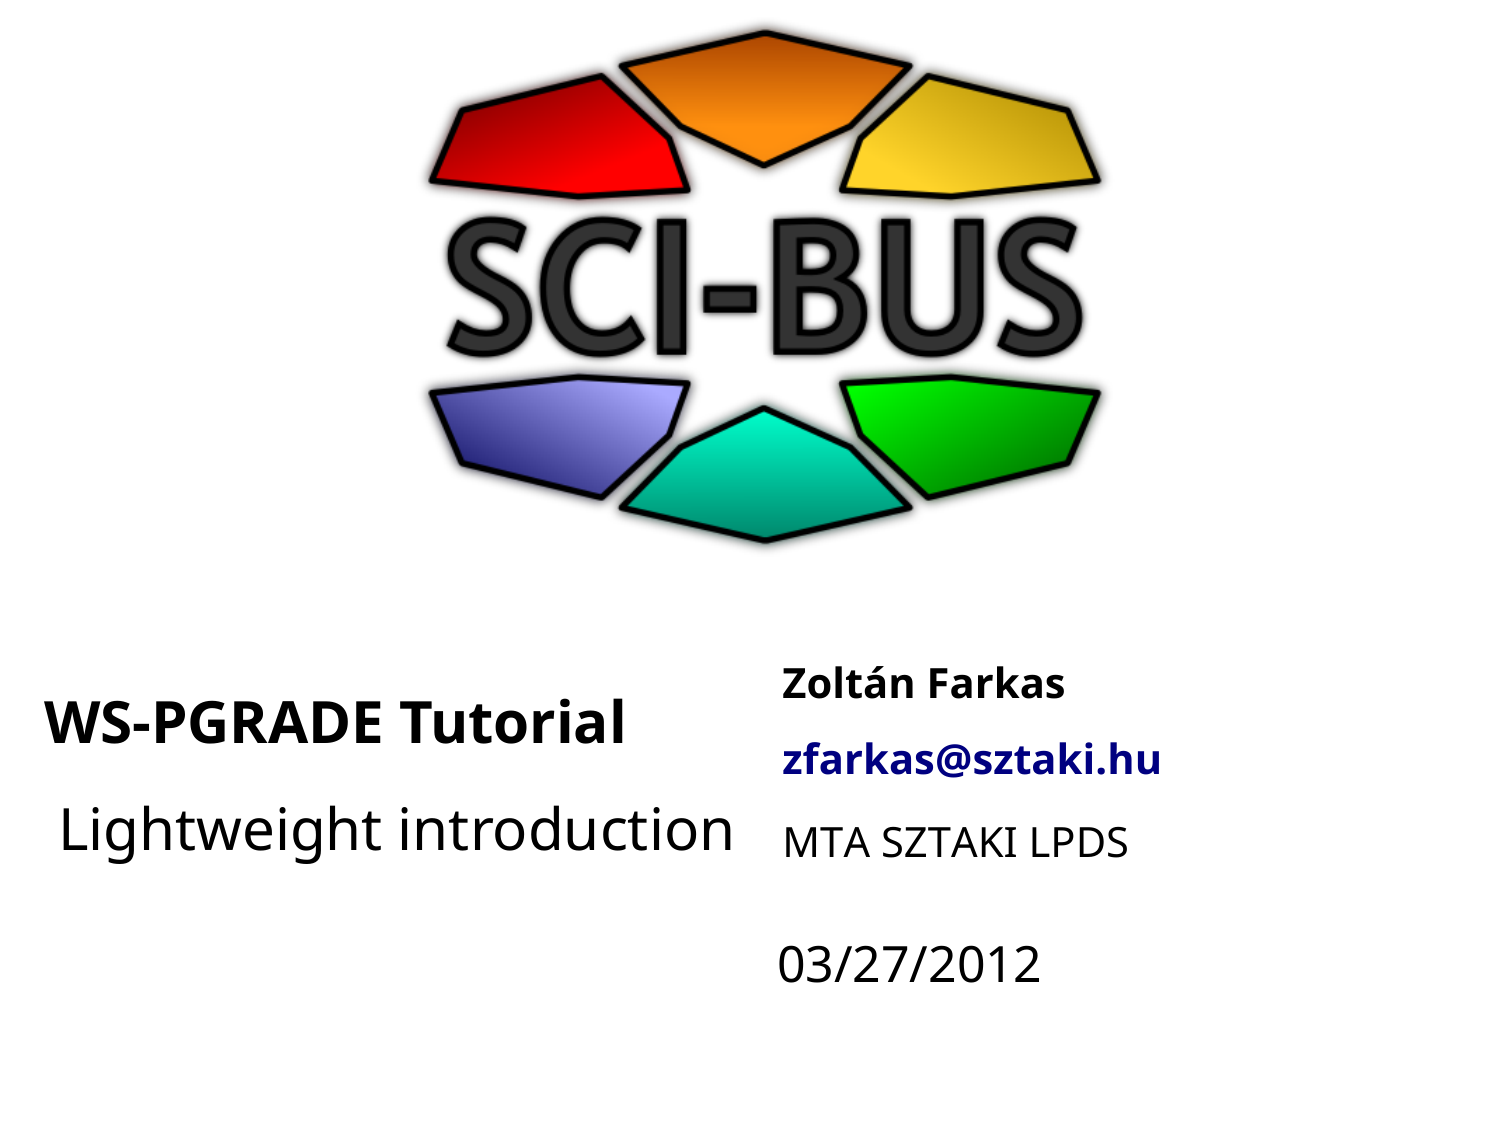

# WS-PGRADE Tutorial
Zoltán Farkas
zfarkas@sztaki.hu
MTA SZTAKI LPDS
Lightweight introduction
5/29/2006